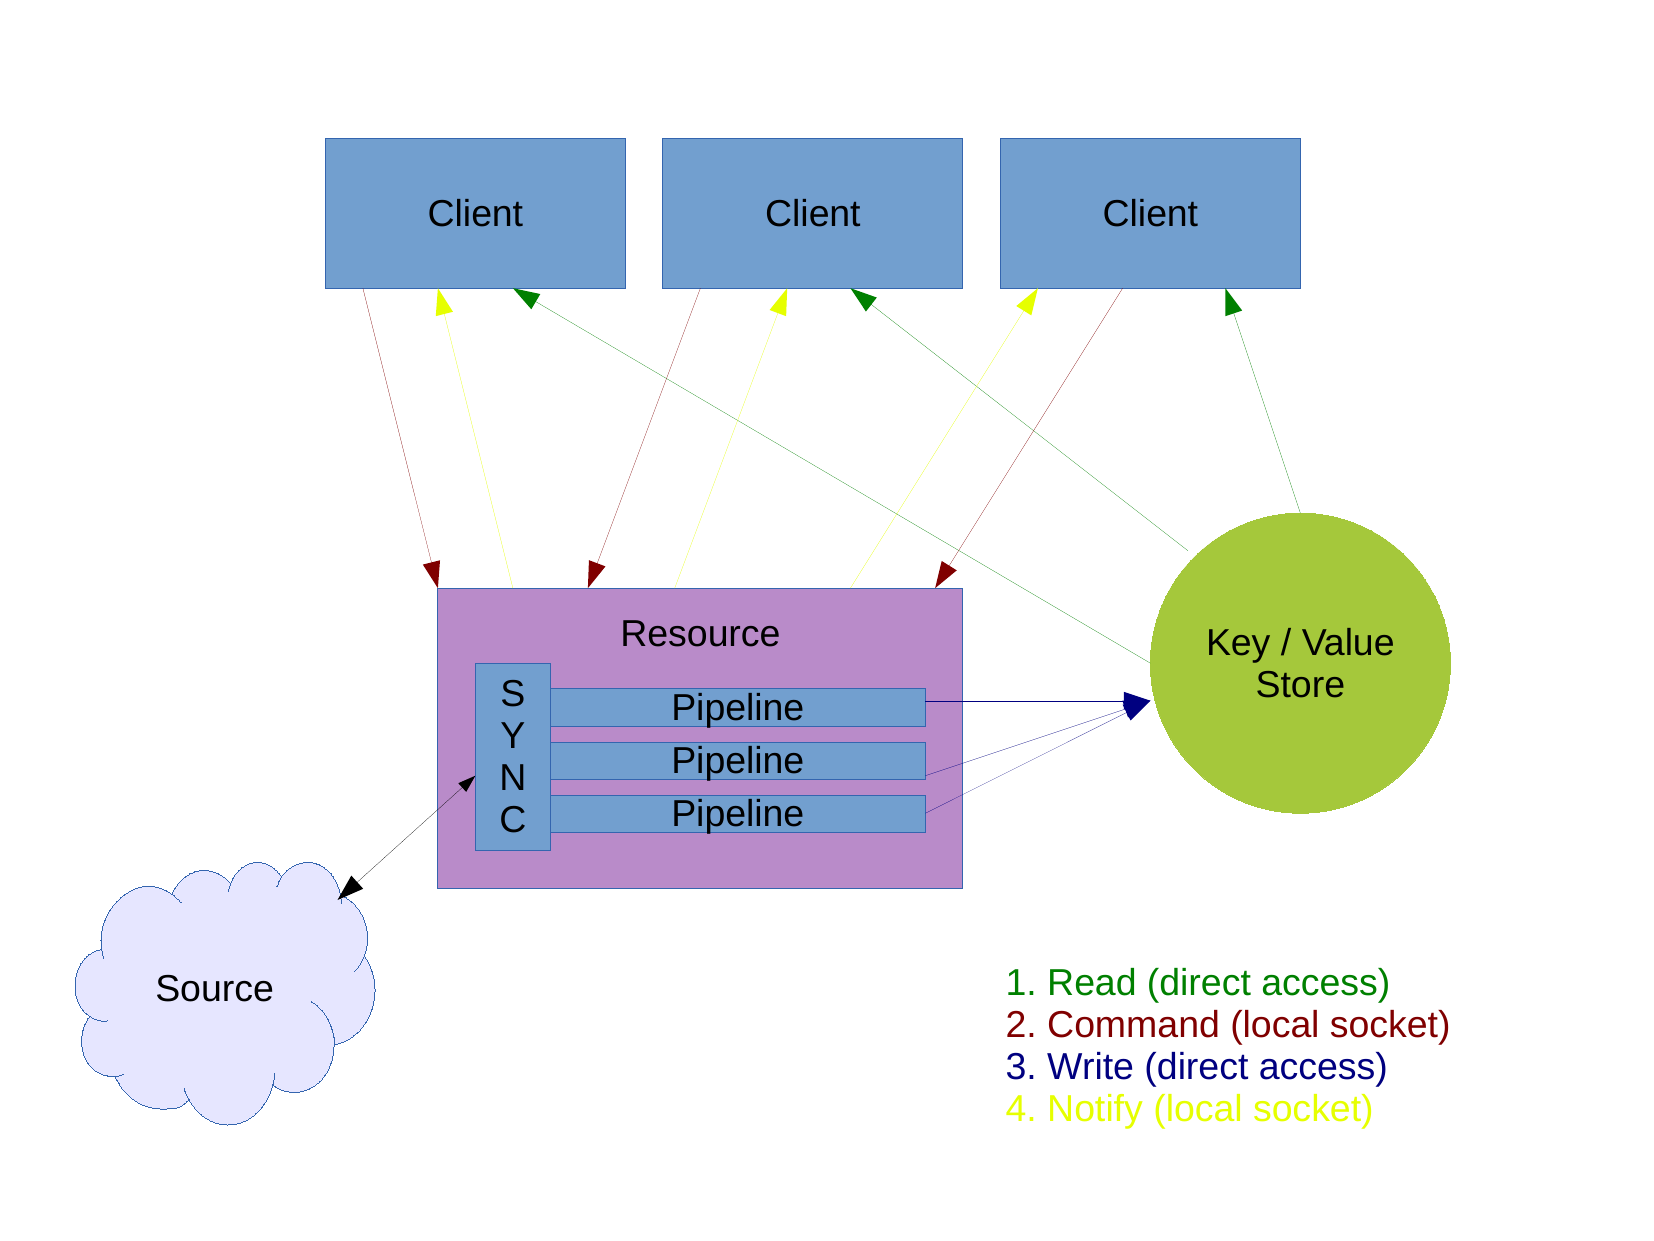

Client
Client
Client
Key / Value
Store
Resource
S
Y
N
C
Pipeline
Pipeline
Pipeline
Source
1. Read (direct access)
2. Command (local socket)
3. Write (direct access)
4. Notify (local socket)